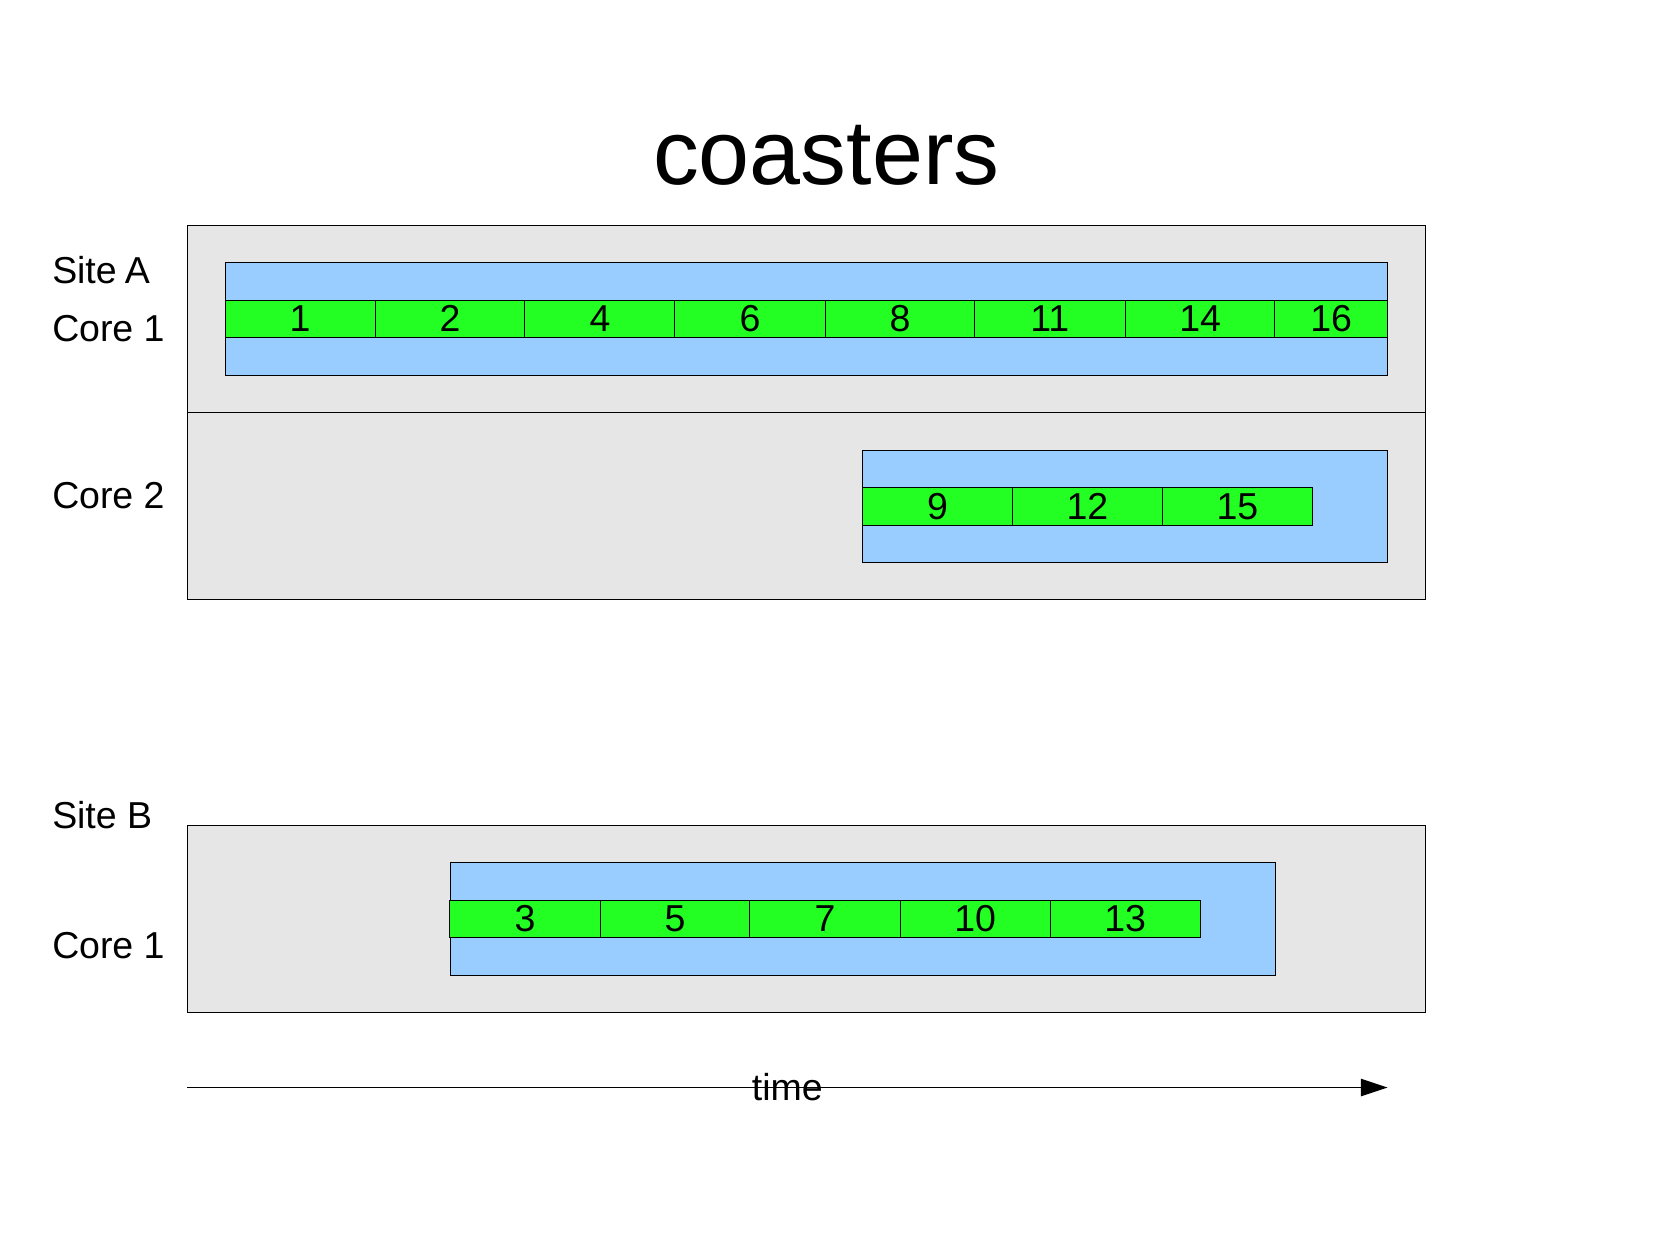

# coasters
Site A
Core 1
1
2
4
6
8
11
14
16
Core 2
12
15
9
Site B
7
10
13
3
5
Core 1
time